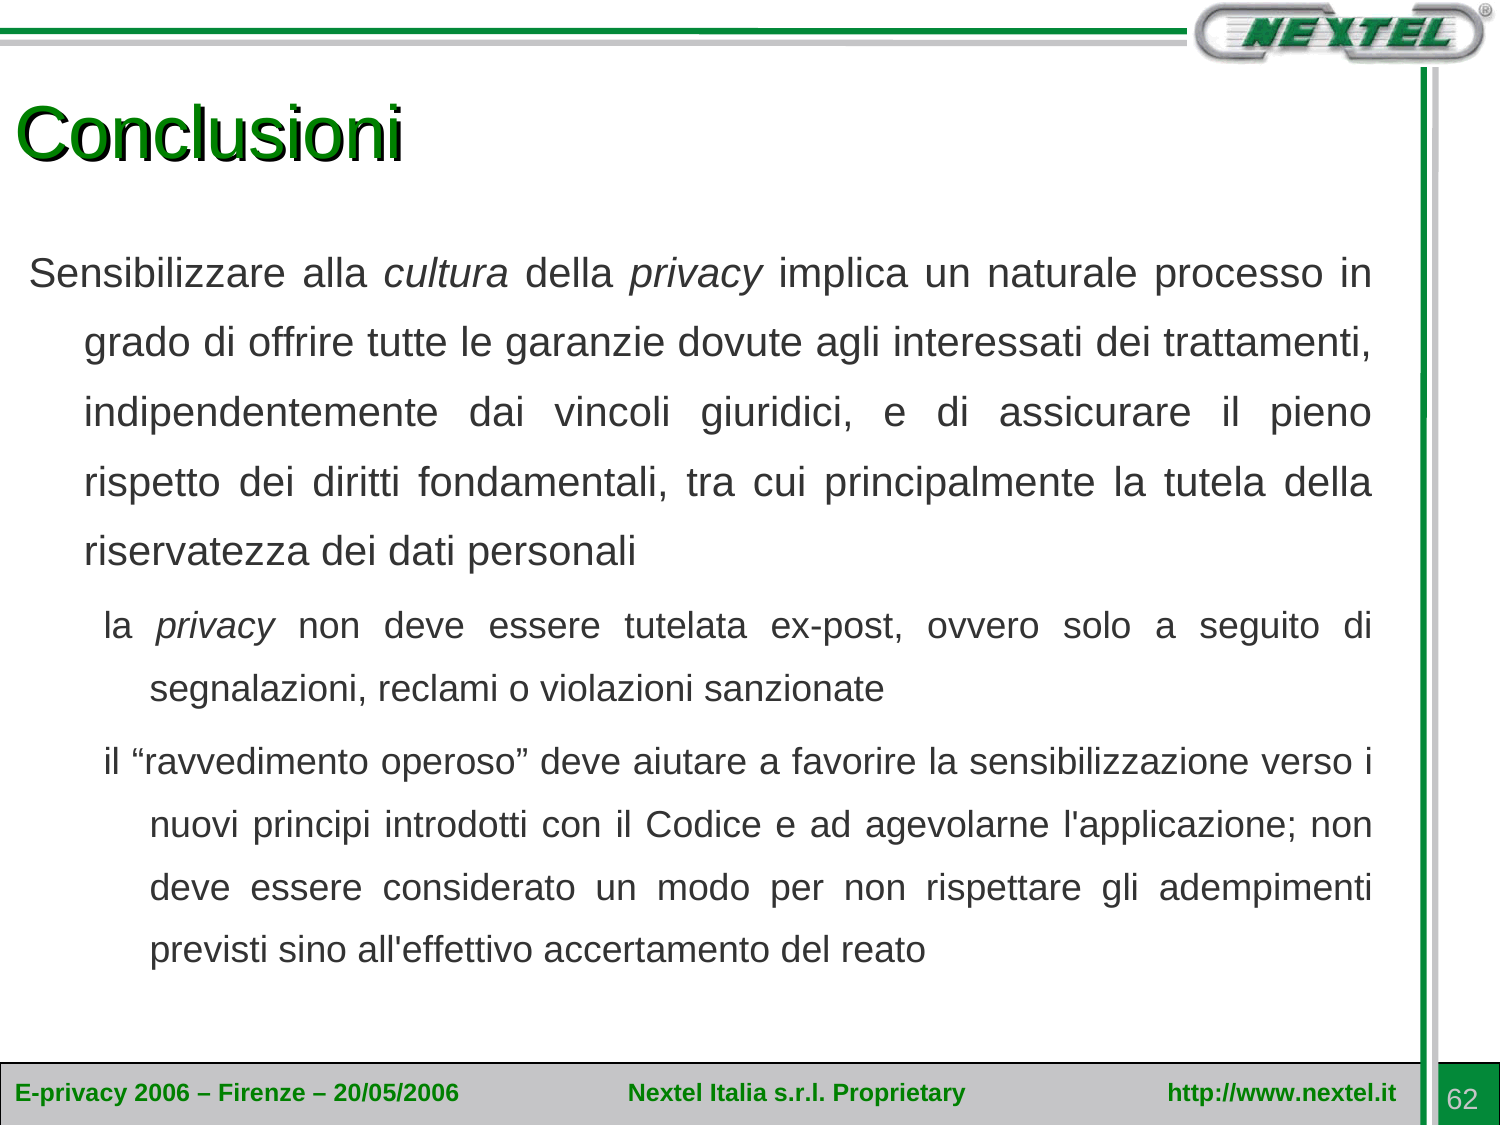

Conclusioni
# Sensibilizzare alla cultura della privacy implica un naturale processo in grado di offrire tutte le garanzie dovute agli interessati dei trattamenti, indipendentemente dai vincoli giuridici, e di assicurare il pieno rispetto dei diritti fondamentali, tra cui principalmente la tutela della riservatezza dei dati personali
la privacy non deve essere tutelata ex-post, ovvero solo a seguito di segnalazioni, reclami o violazioni sanzionate
il “ravvedimento operoso” deve aiutare a favorire la sensibilizzazione verso i nuovi principi introdotti con il Codice e ad agevolarne l'applicazione; non deve essere considerato un modo per non rispettare gli adempimenti previsti sino all'effettivo accertamento del reato
62